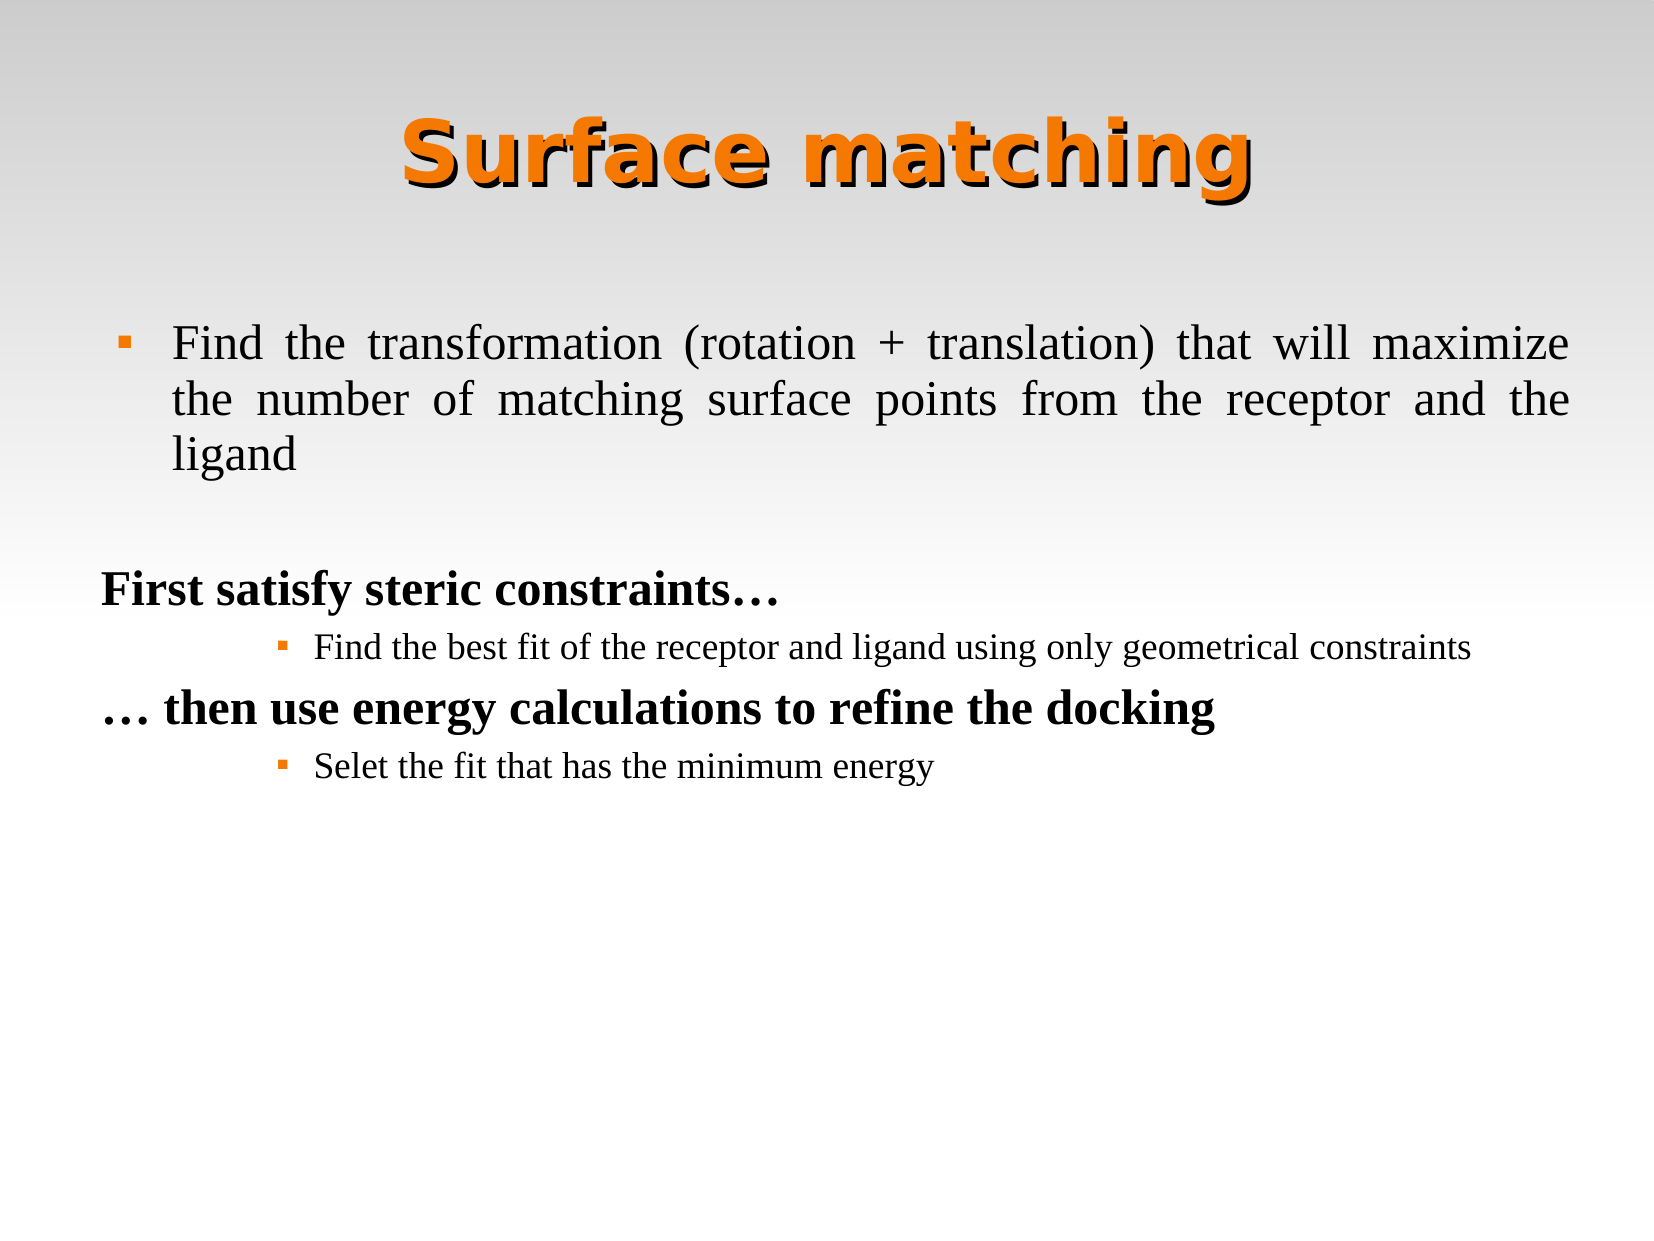

# Surface matching
Find the transformation (rotation + translation) that will maximize the number of matching surface points from the receptor and the ligand
First satisfy steric constraints…
Find the best fit of the receptor and ligand using only geometrical constraints
… then use energy calculations to refine the docking
Selet the fit that has the minimum energy